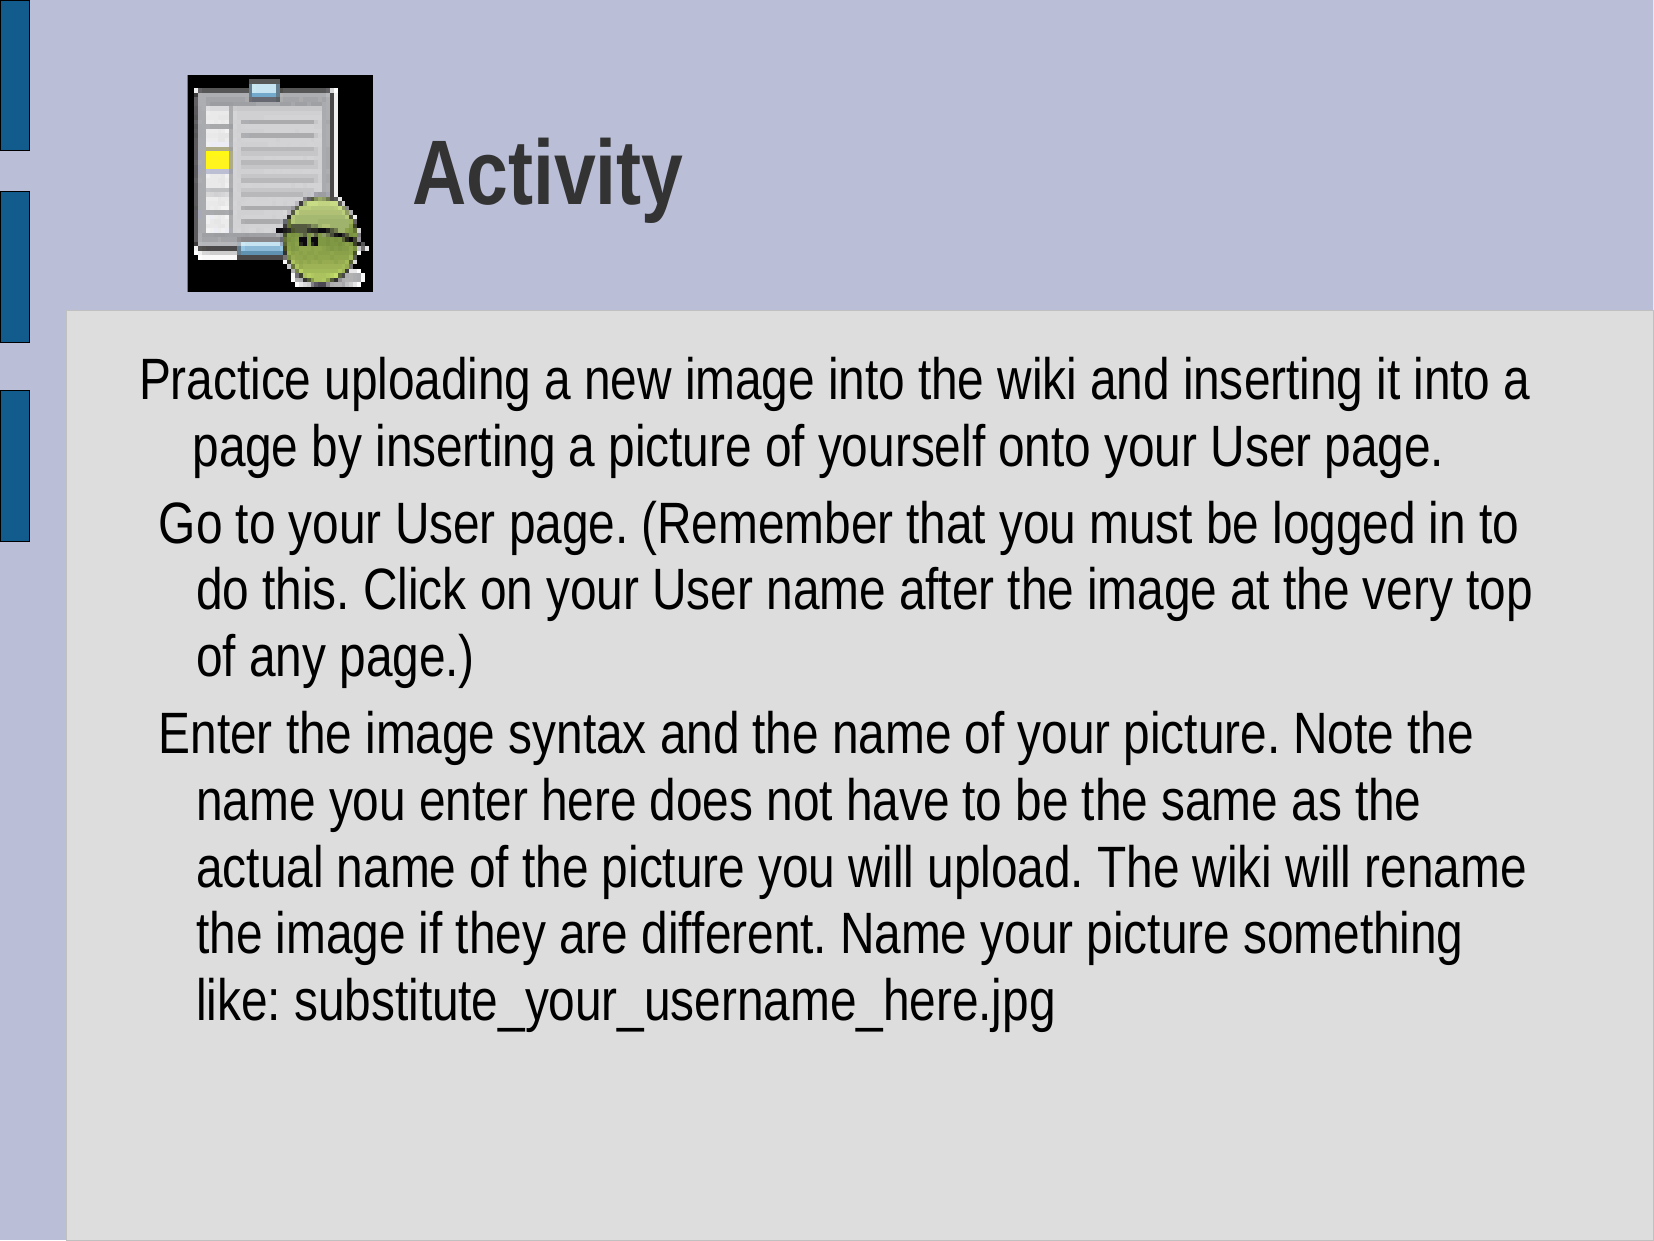

# Activity
Practice uploading a new image into the wiki and inserting it into a page by inserting a picture of yourself onto your User page.
Go to your User page. (Remember that you must be logged in to do this. Click on your User name after the image at the very top of any page.)
Enter the image syntax and the name of your picture. Note the name you enter here does not have to be the same as the actual name of the picture you will upload. The wiki will rename the image if they are different. Name your picture something like: substitute_your_username_here.jpg